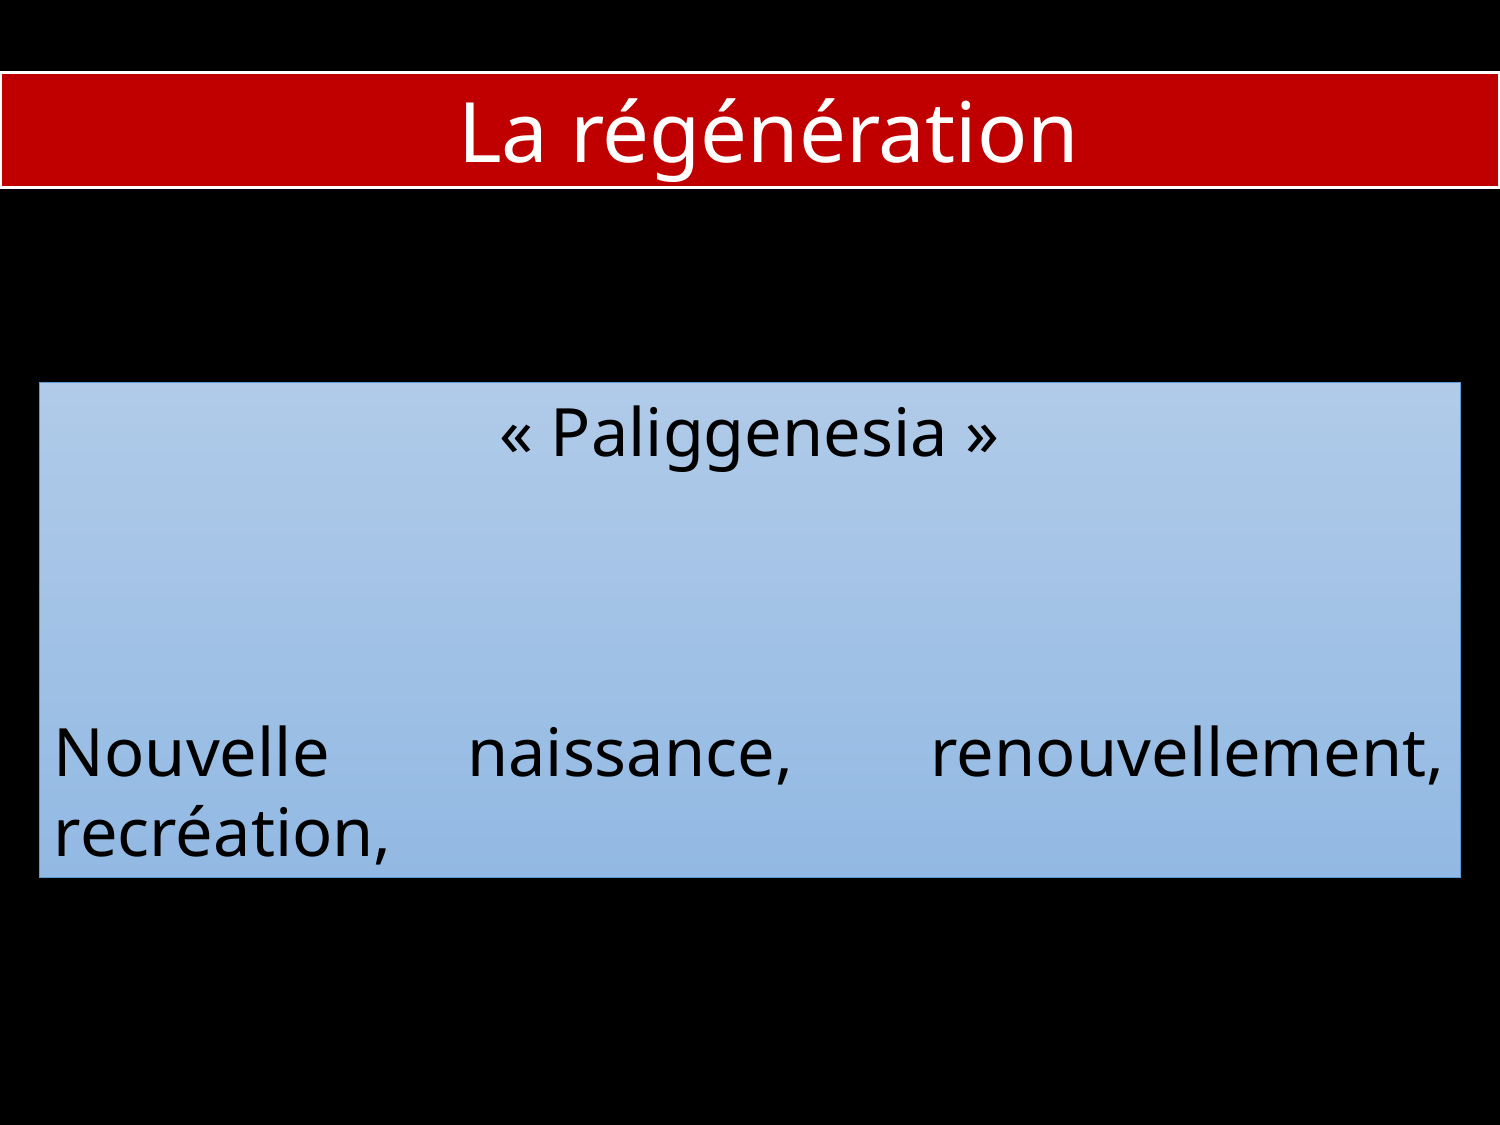

La régénération
« Paliggenesia »
Nouvelle naissance, renouvellement, recréation,